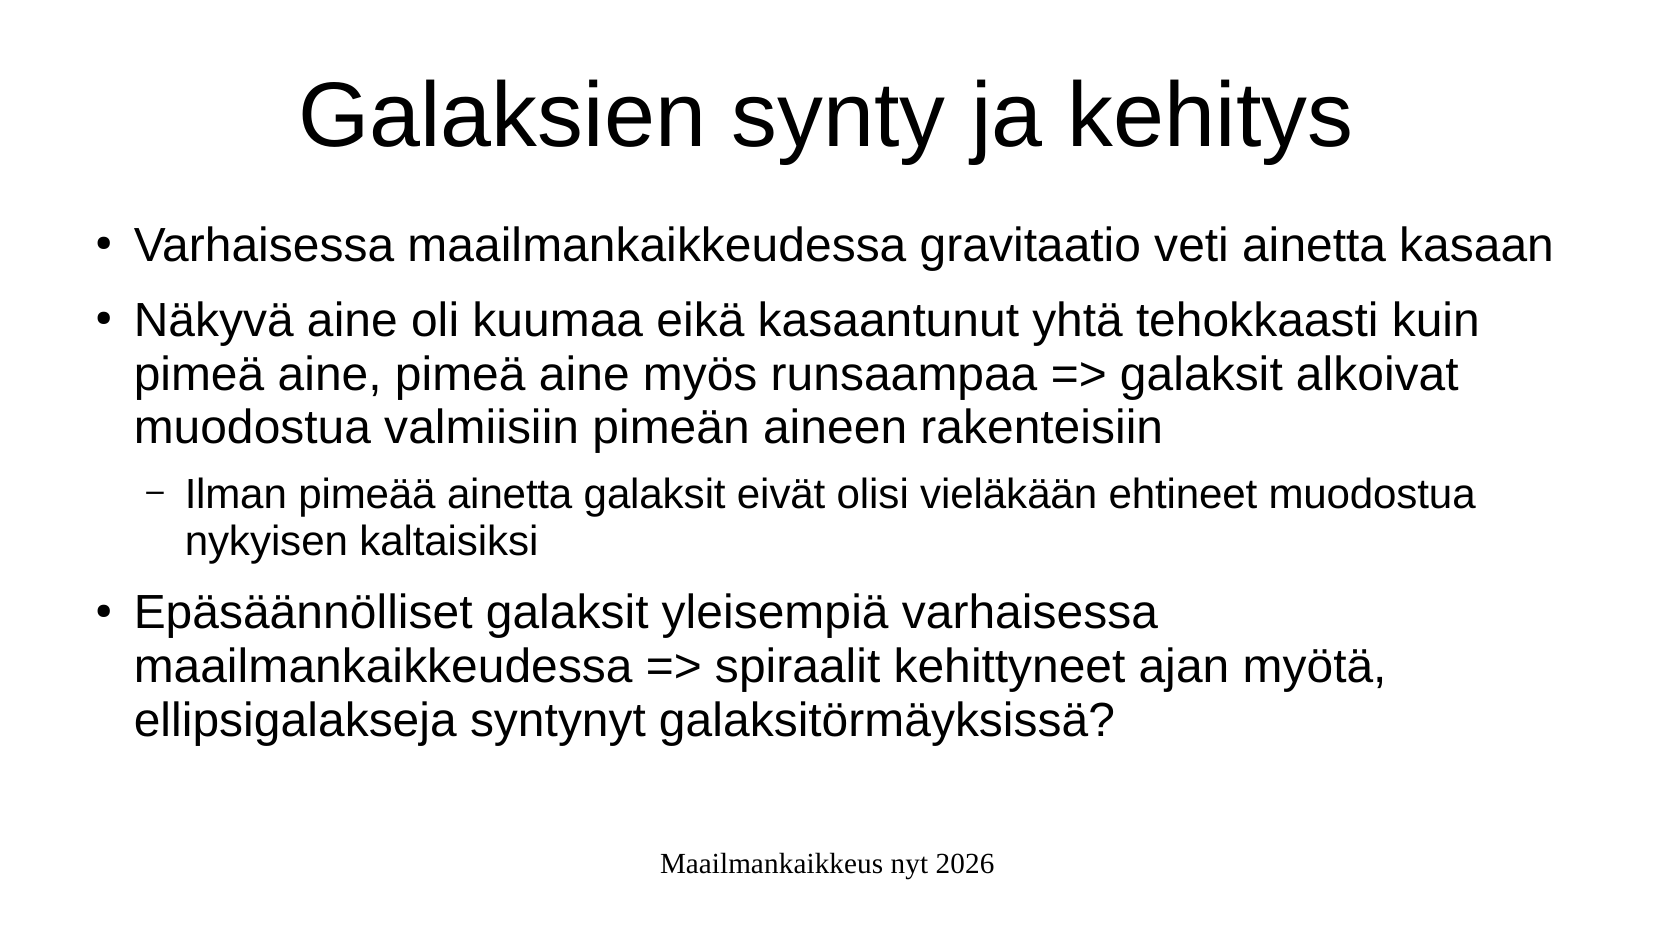

# Galaksien synty ja kehitys
Varhaisessa maailmankaikkeudessa gravitaatio veti ainetta kasaan
Näkyvä aine oli kuumaa eikä kasaantunut yhtä tehokkaasti kuin pimeä aine, pimeä aine myös runsaampaa => galaksit alkoivat muodostua valmiisiin pimeän aineen rakenteisiin
Ilman pimeää ainetta galaksit eivät olisi vieläkään ehtineet muodostua nykyisen kaltaisiksi
Epäsäännölliset galaksit yleisempiä varhaisessa maailmankaikkeudessa => spiraalit kehittyneet ajan myötä, ellipsigalakseja syntynyt galaksitörmäyksissä?